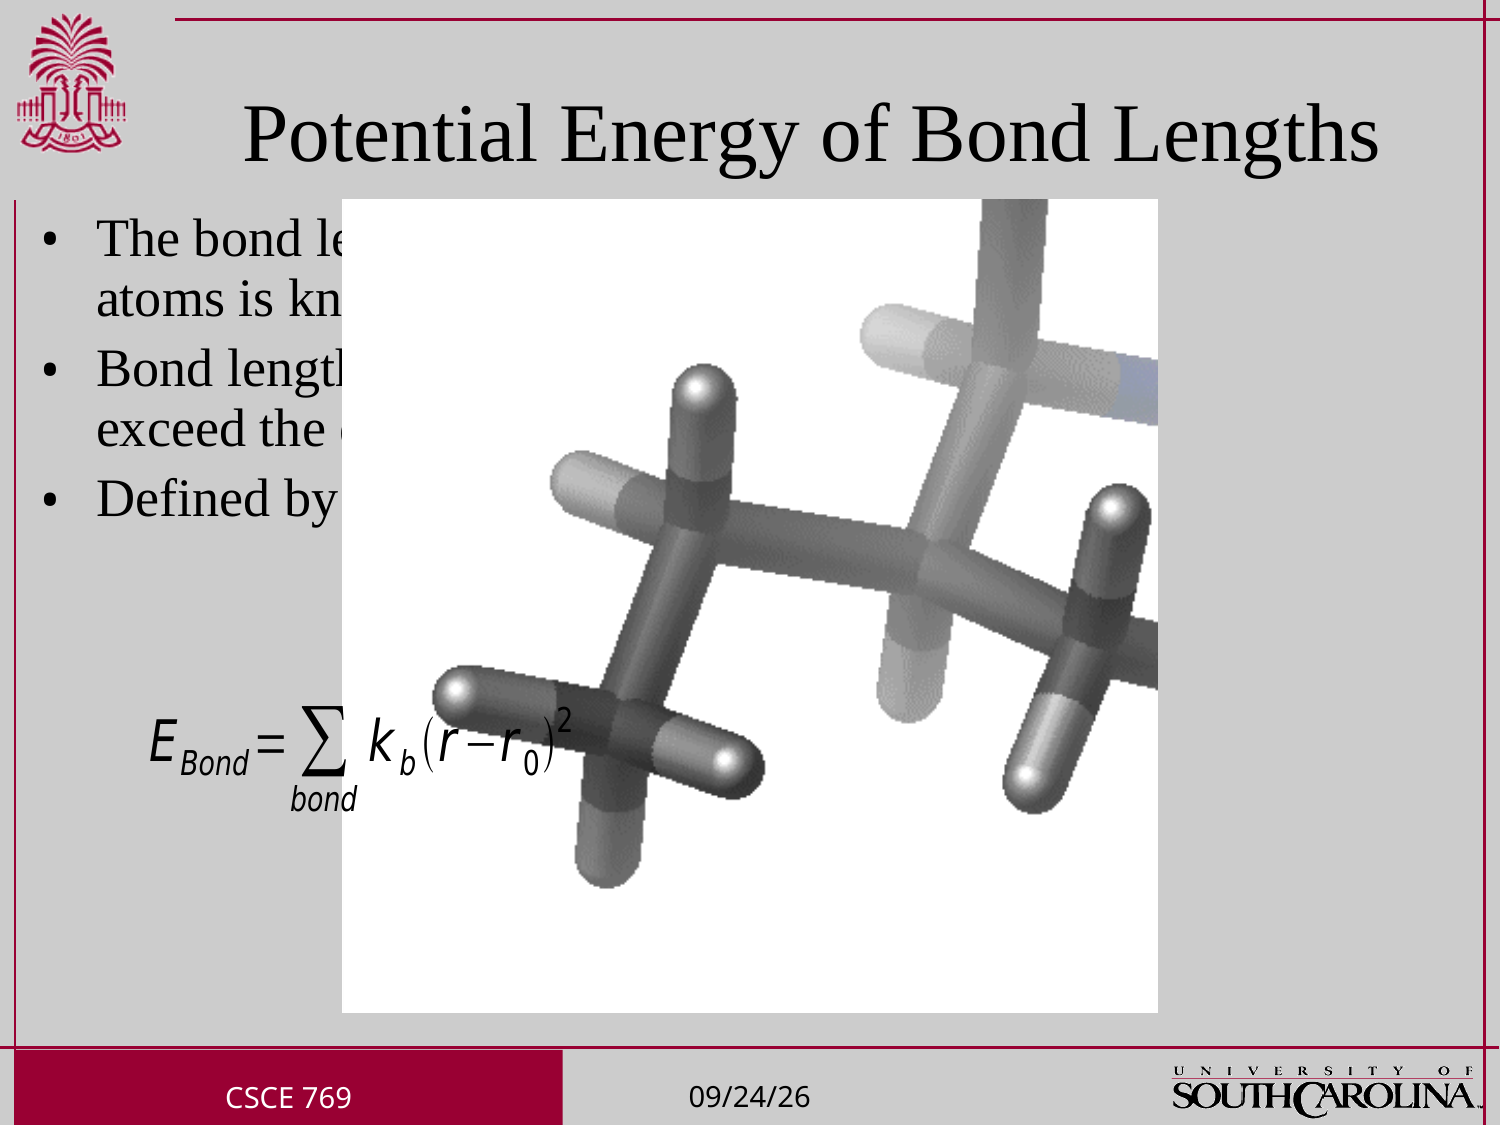

# Potential Energy of Bond Lengths
The bond length a pair of atoms is known empirically
Bond lengths should not exceed the expected values
Defined by two atoms